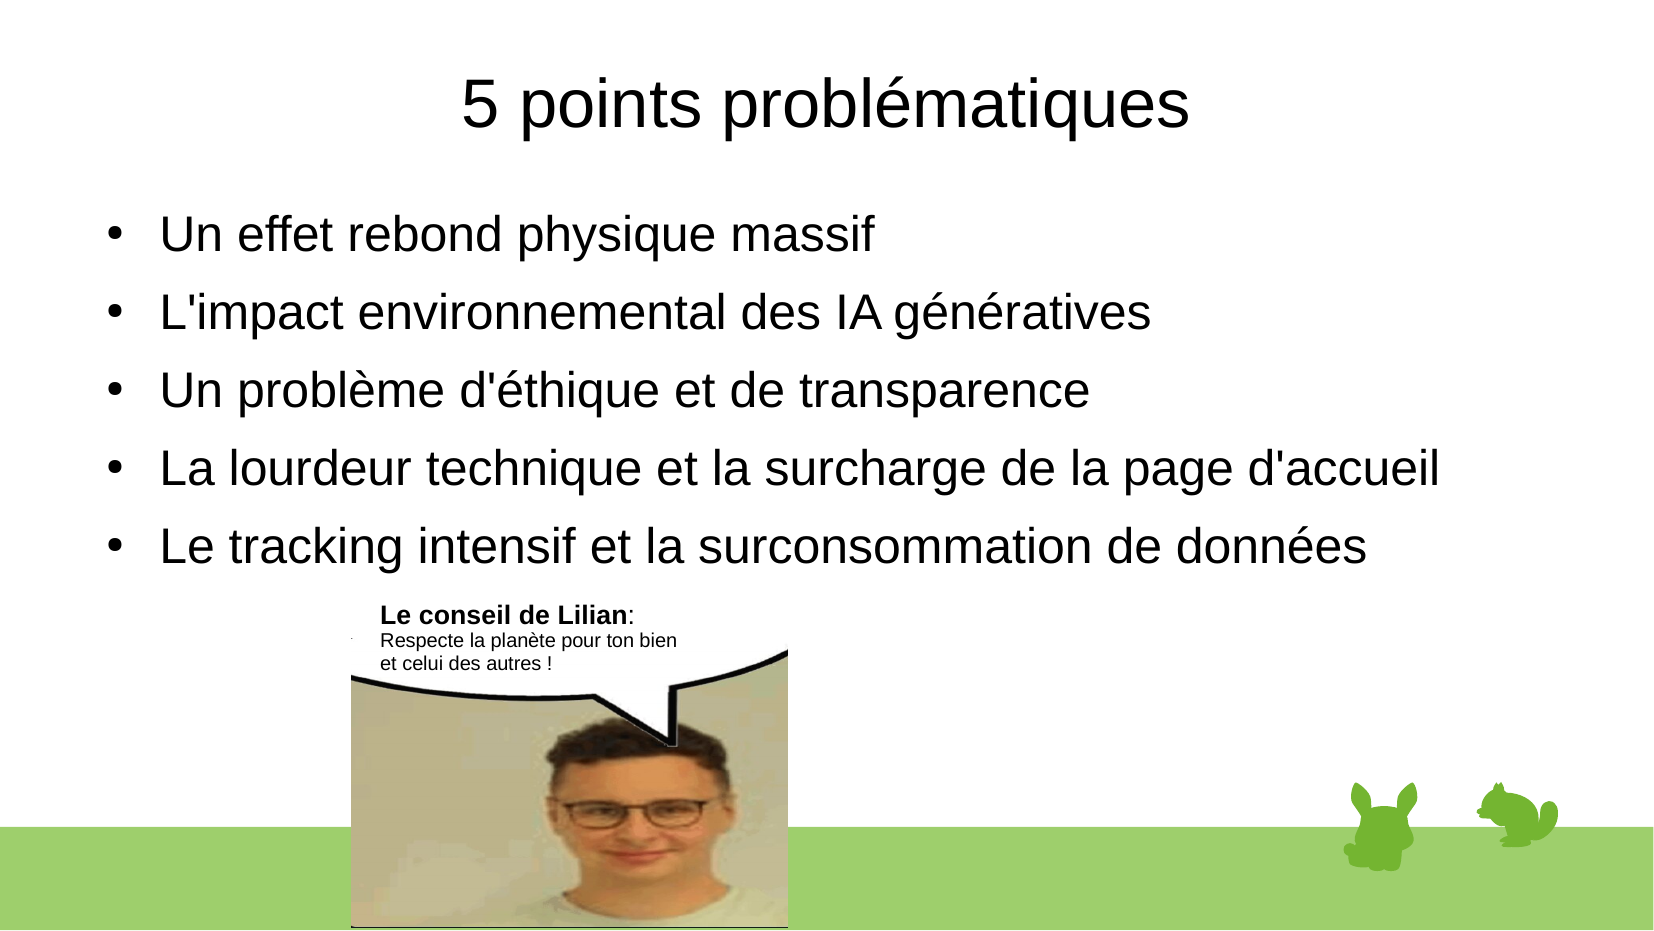

# 5 points problématiques
Un effet rebond physique massif
L'impact environnemental des IA génératives
Un problème d'éthique et de transparence
La lourdeur technique et la surcharge de la page d'accueil
Le tracking intensif et la surconsommation de données
Le conseil de Lilian:
Respecte la planète pour ton bien
et celui des autres !